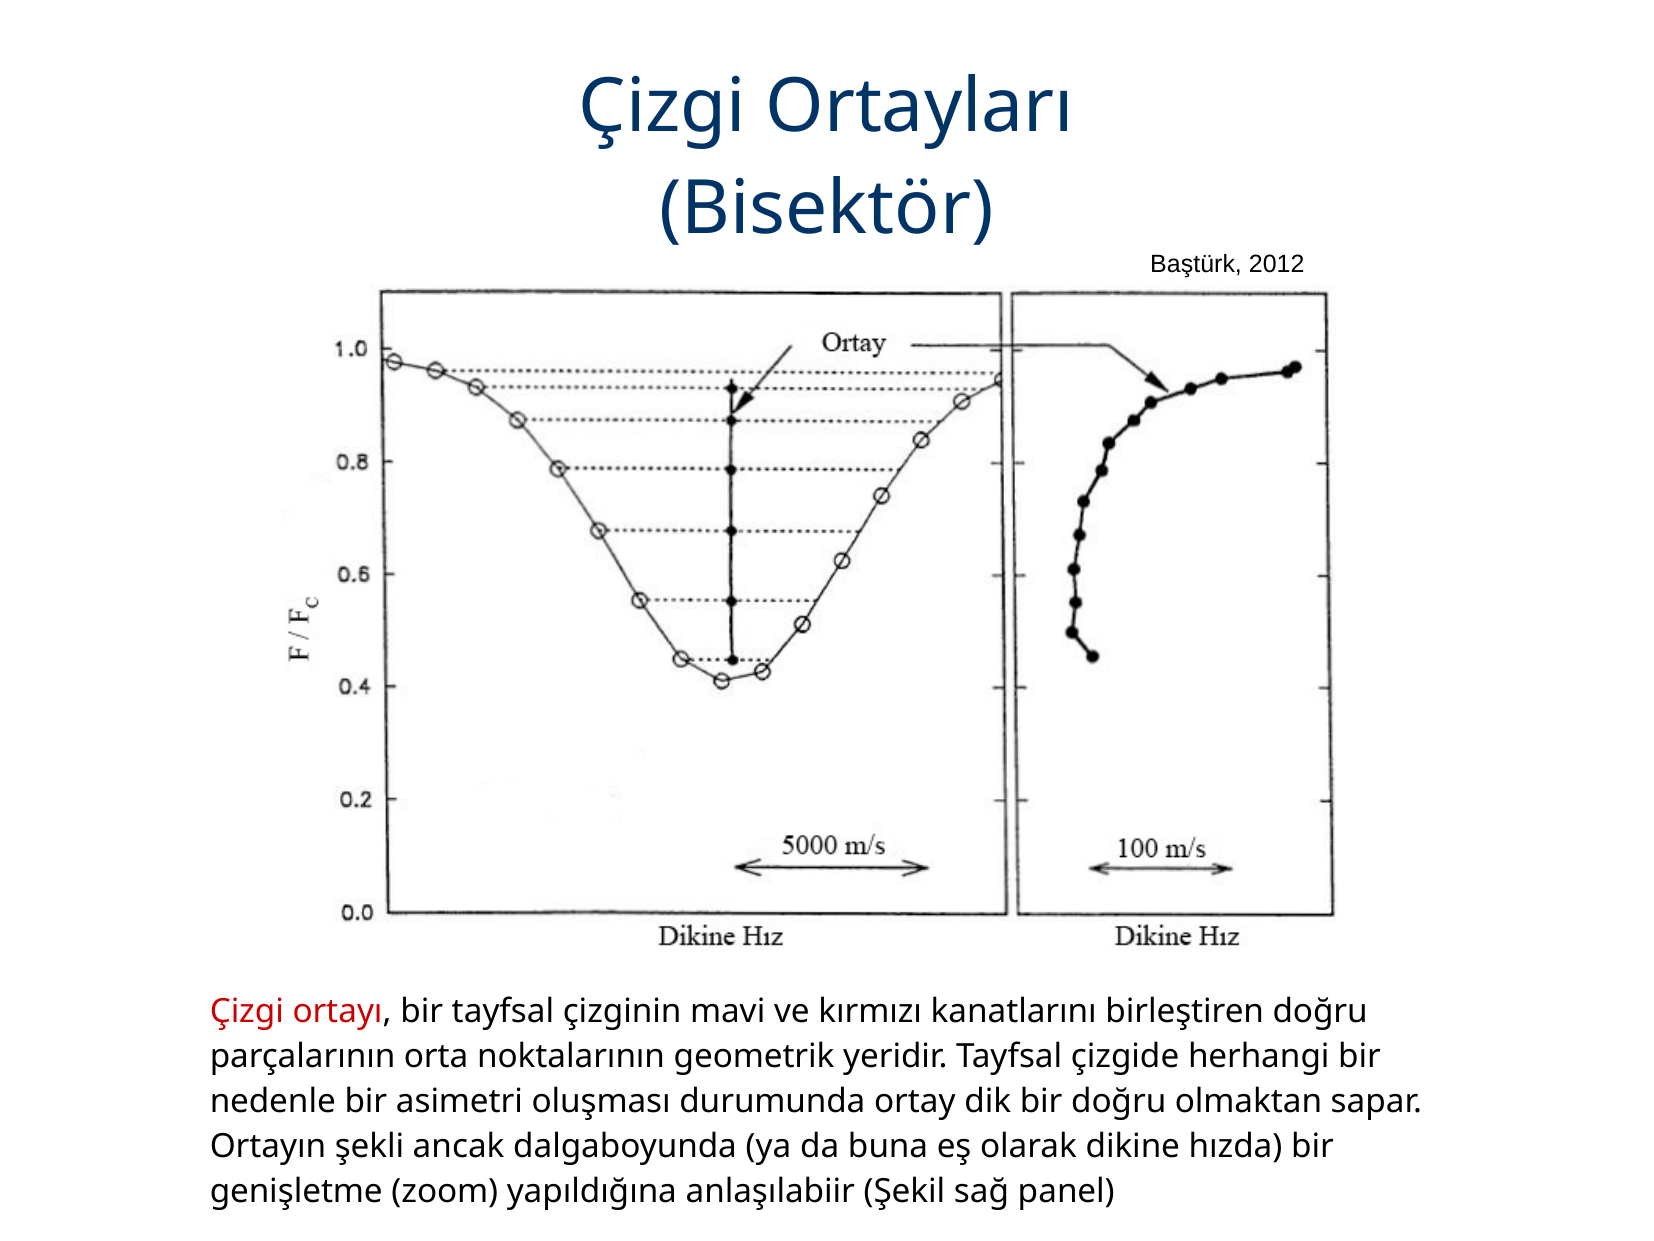

# Çizgi Ortayları (Bisektör)
Baştürk, 2012
Çizgi ortayı, bir tayfsal çizginin mavi ve kırmızı kanatlarını birleştiren doğru parçalarının orta noktalarının geometrik yeridir. Tayfsal çizgide herhangi bir nedenle bir asimetri oluşması durumunda ortay dik bir doğru olmaktan sapar. Ortayın şekli ancak dalgaboyunda (ya da buna eş olarak dikine hızda) bir genişletme (zoom) yapıldığına anlaşılabiir (Şekil sağ panel)